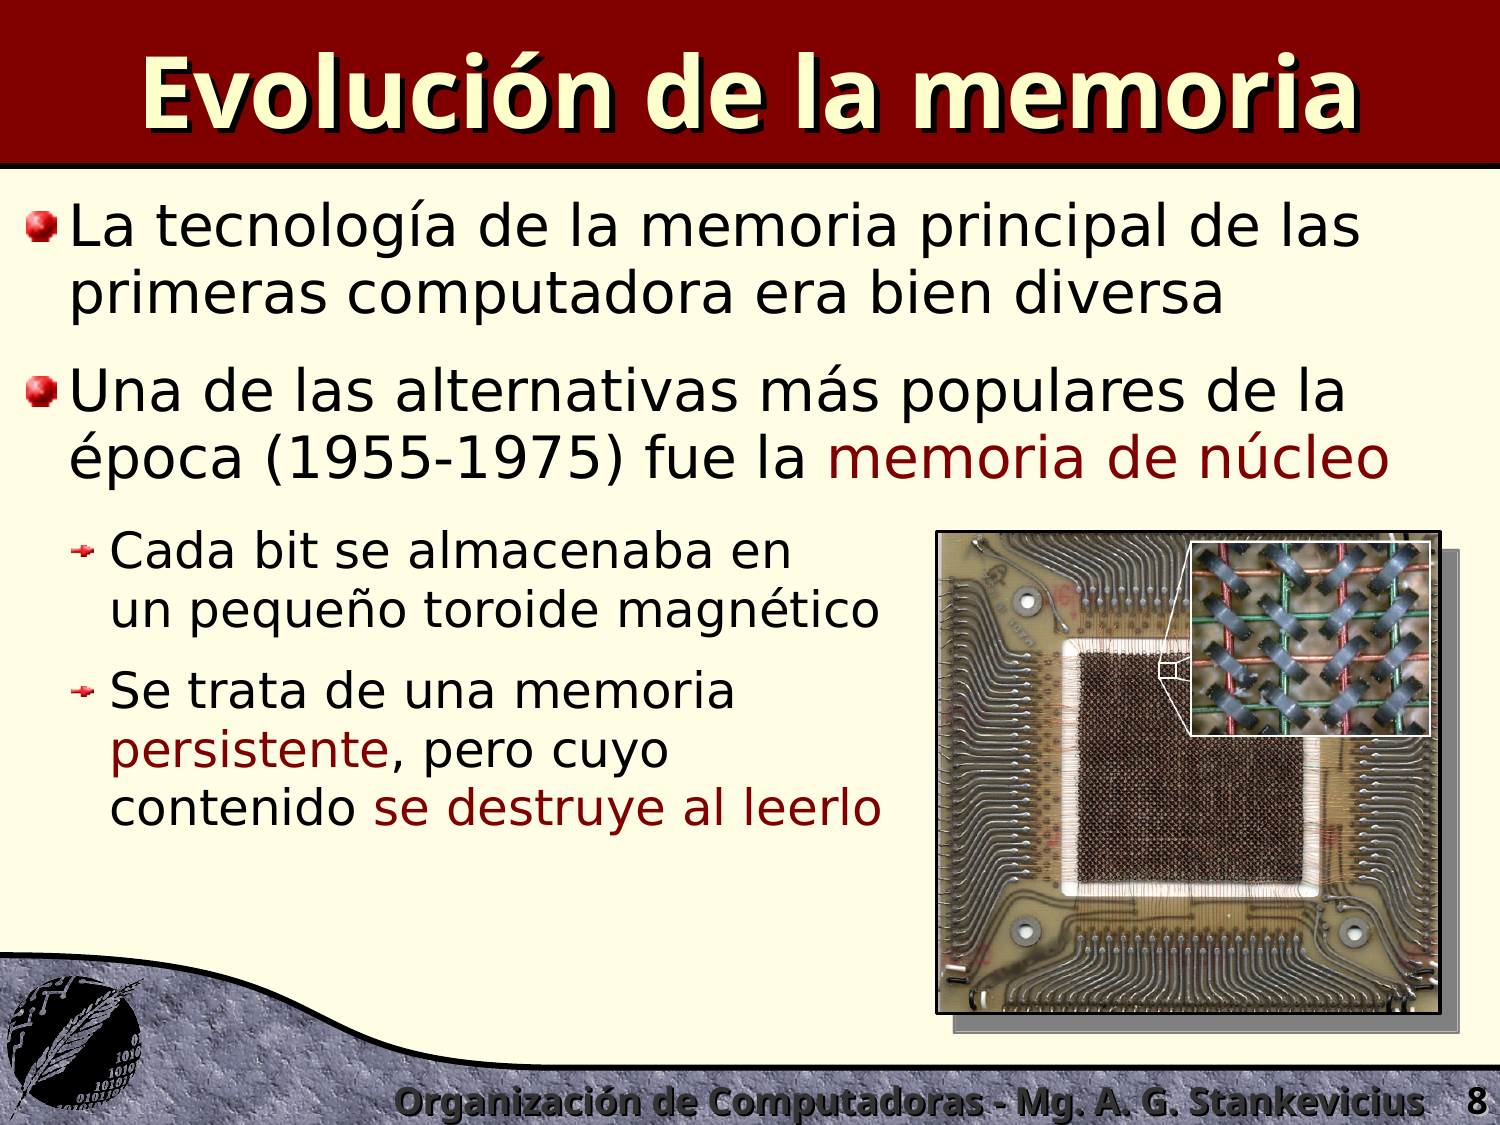

# Evolución de la memoria
La tecnología de la memoria principal de las primeras computadora era bien diversa
Una de las alternativas más populares de la época (1955-1975) fue la memoria de núcleo
Cada bit se almacenaba en
un pequeño toroide magnético
Se trata de una memoria
persistente, pero cuyo
contenido se destruye al leerlo
8